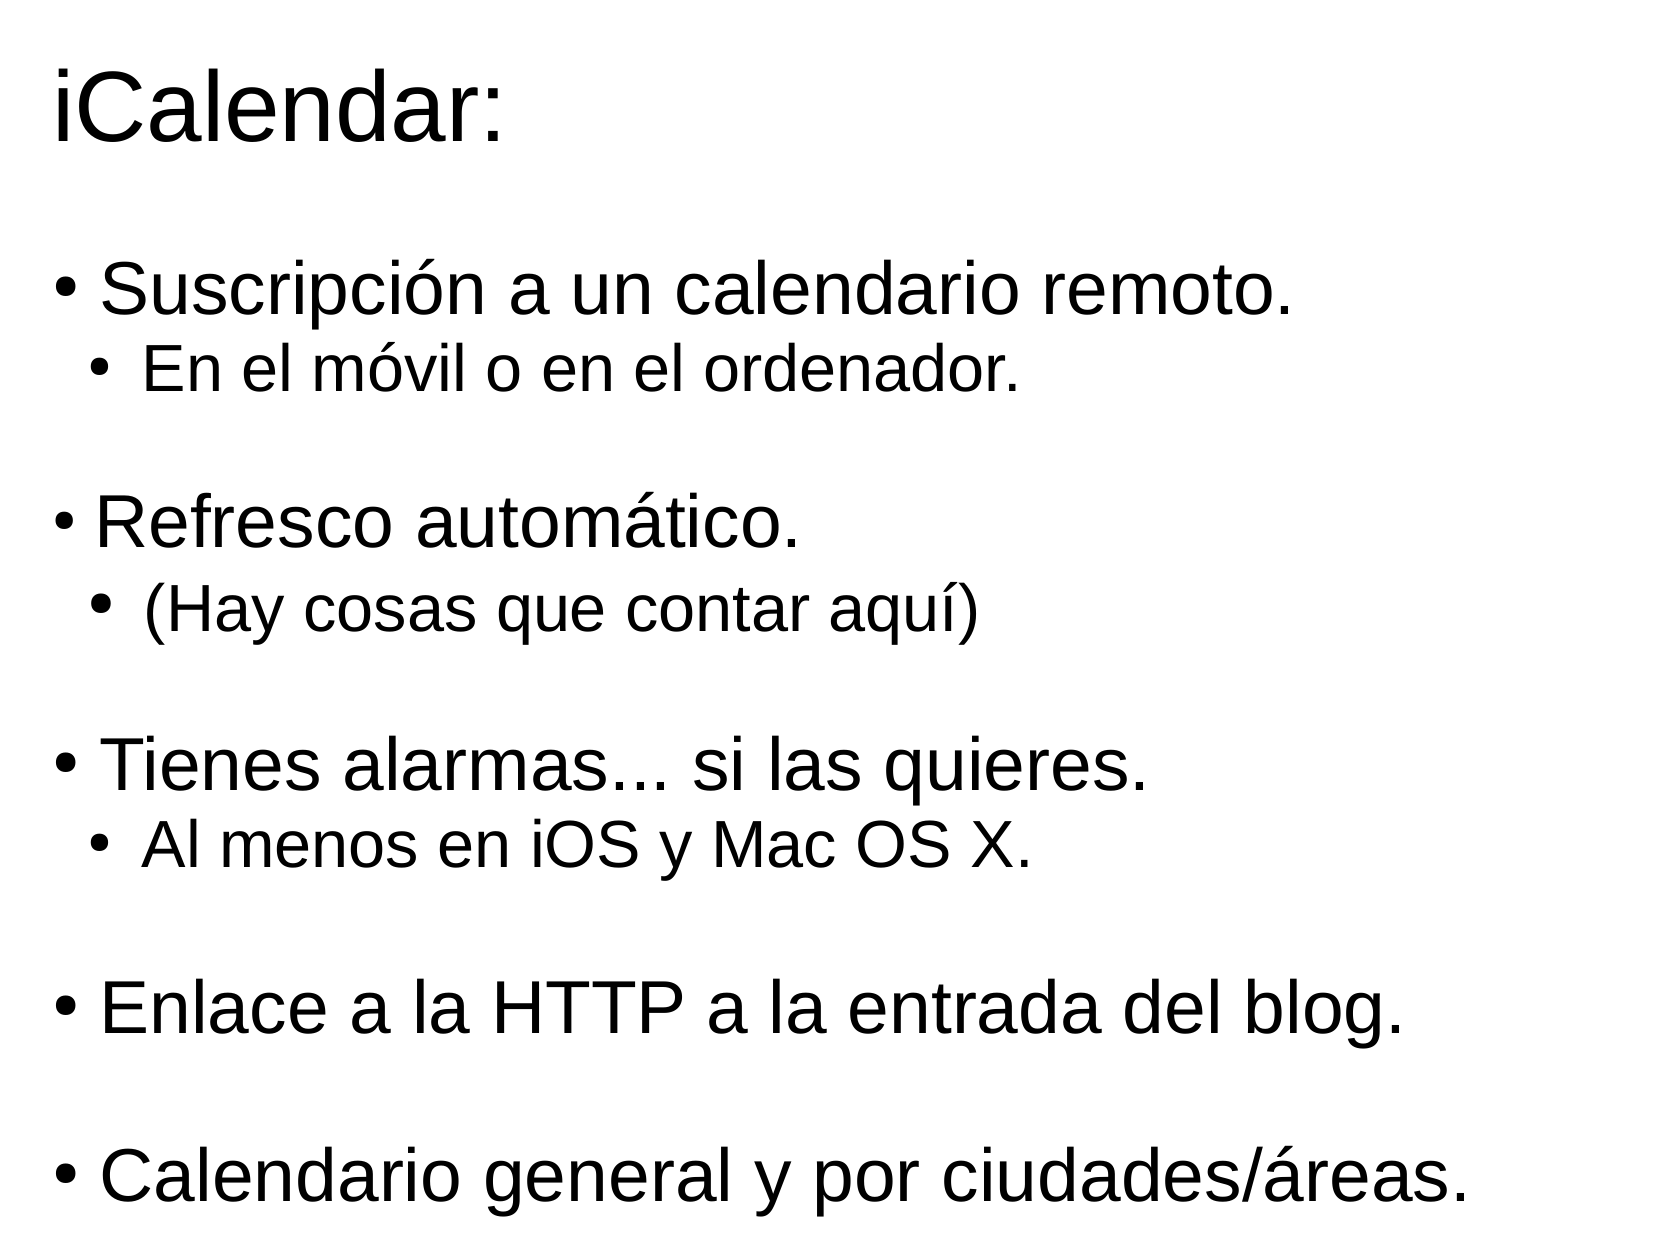

iCalendar:
 Suscripción a un calendario remoto.
 En el móvil o en el ordenador.
 Refresco automático.
 (Hay cosas que contar aquí)
 Tienes alarmas... si las quieres.
 Al menos en iOS y Mac OS X.
 Enlace a la HTTP a la entrada del blog.
 Calendario general y por ciudades/áreas.